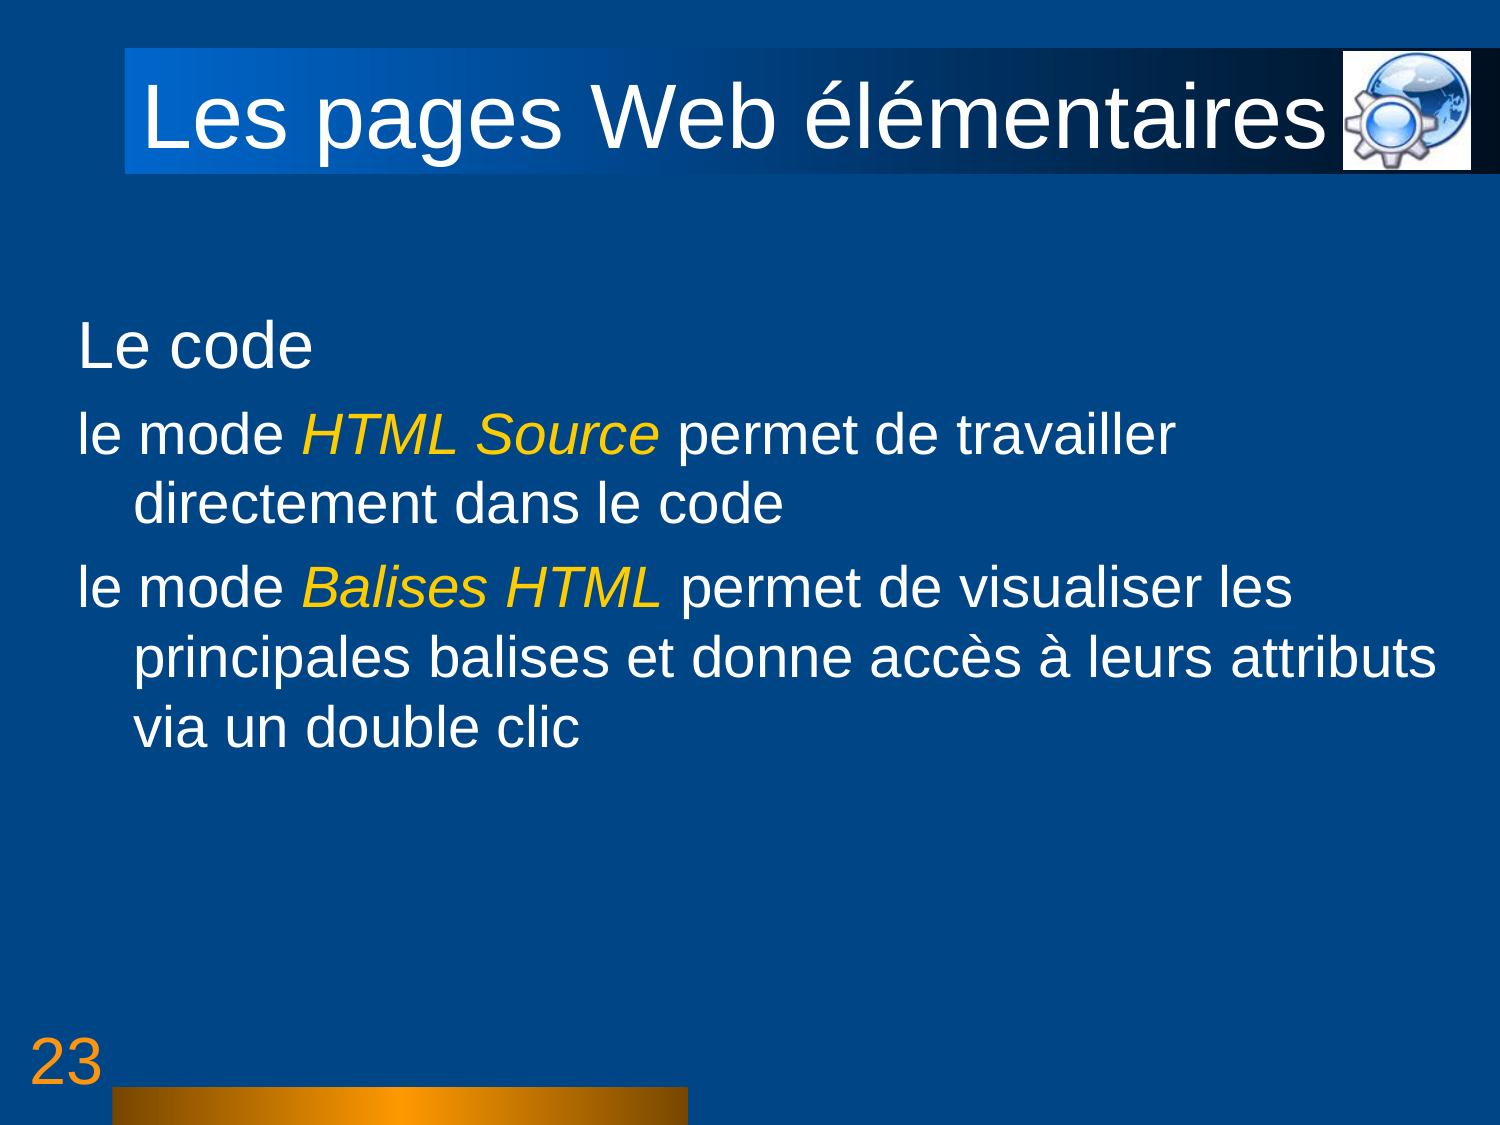

Les pages Web élémentaires
# Le code
le mode HTML Source permet de travailler directement dans le code
le mode Balises HTML permet de visualiser les principales balises et donne accès à leurs attributs via un double clic